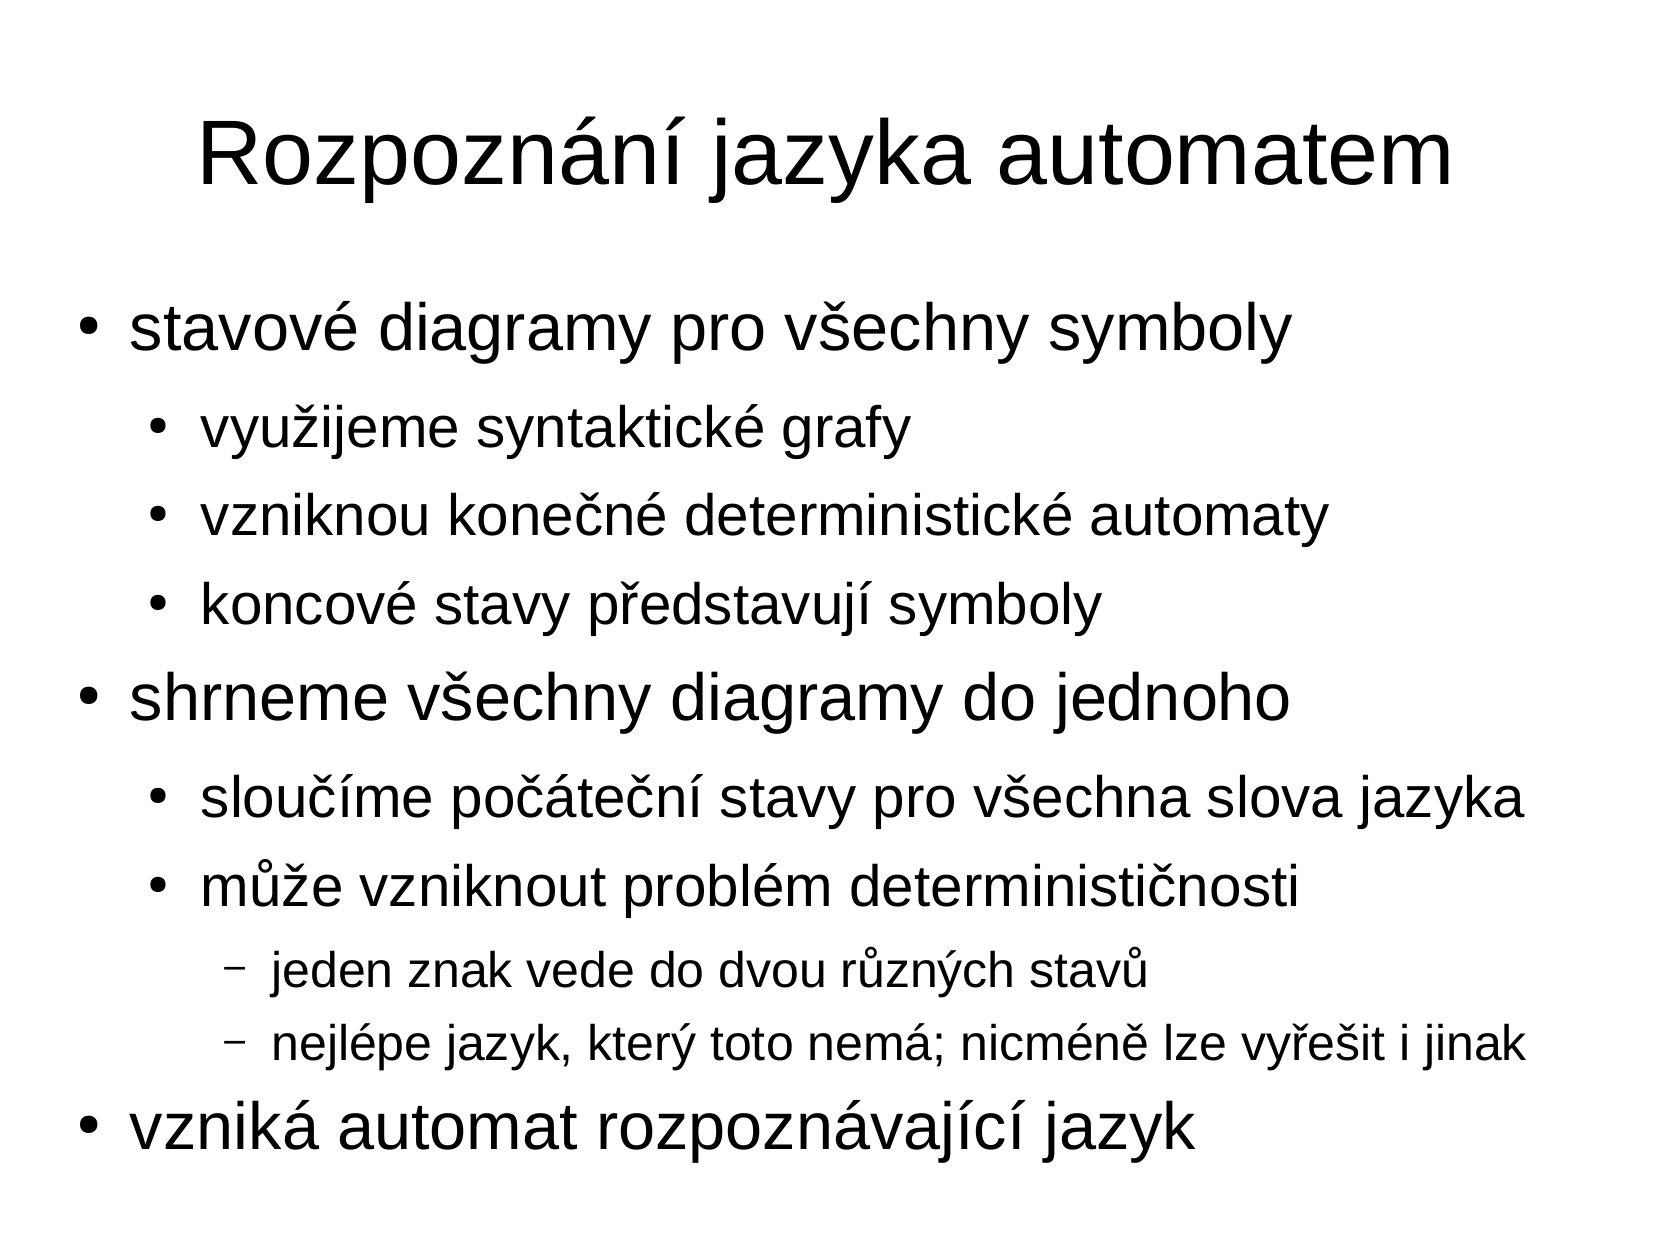

# Rozpoznání jazyka automatem
stavové diagramy pro všechny symboly
využijeme syntaktické grafy
vzniknou konečné deterministické automaty
koncové stavy představují symboly
shrneme všechny diagramy do jednoho
sloučíme počáteční stavy pro všechna slova jazyka
může vzniknout problém determinističnosti
jeden znak vede do dvou různých stavů
nejlépe jazyk, který toto nemá; nicméně lze vyřešit i jinak
vzniká automat rozpoznávající jazyk